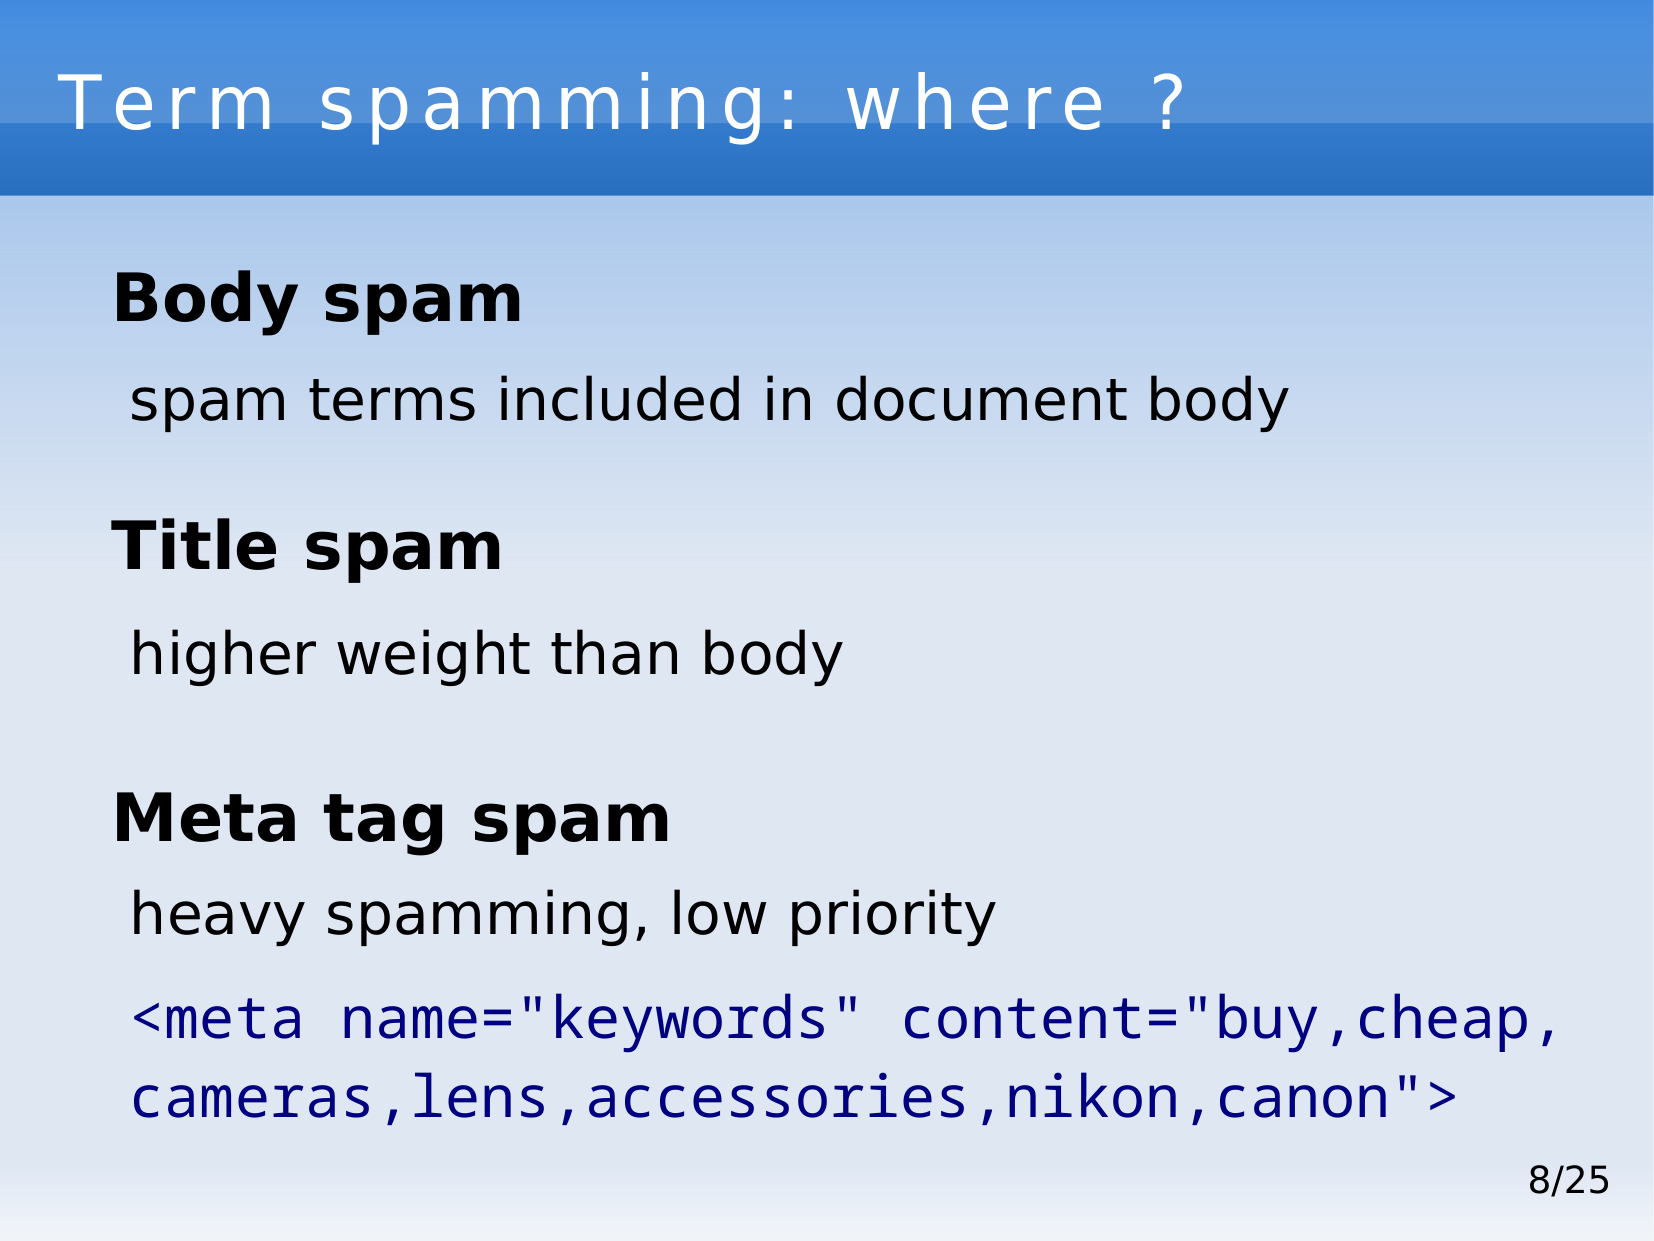

# Term spamming: where ?
 Body spam
spam terms included in document body
 Title spam
higher weight than body
 Meta tag spam
heavy spamming, low priority
<meta name="keywords" content="buy,cheap, cameras,lens,accessories,nikon,canon">
8/25